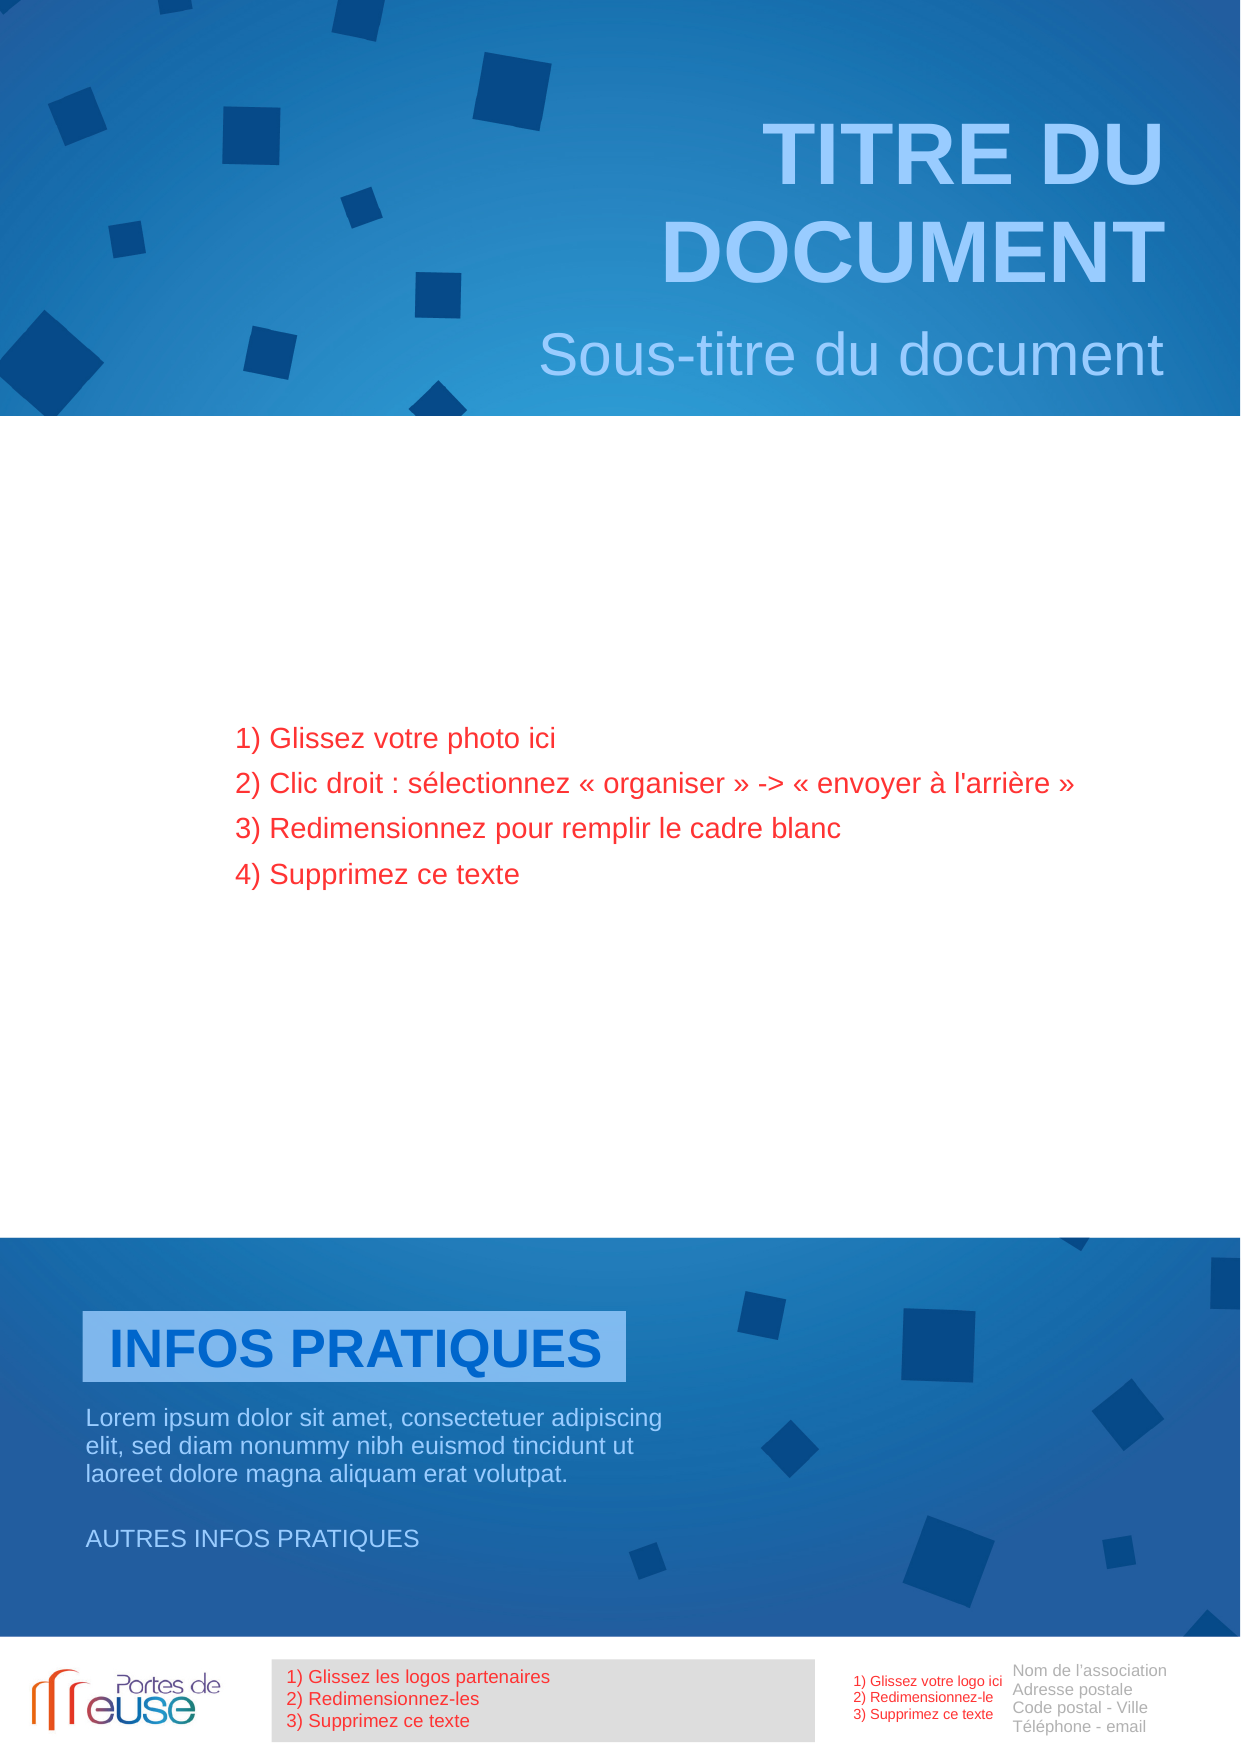

TITRE DU
DOCUMENT
Sous-titre du document
1) Glissez votre photo ici
2) Clic droit : sélectionnez « organiser » -> « envoyer à l'arrière »
3) Redimensionnez pour remplir le cadre blanc
4) Supprimez ce texte
INFOS PRATIQUES
Lorem ipsum dolor sit amet, consectetuer adipiscing elit, sed diam nonummy nibh euismod tincidunt ut laoreet dolore magna aliquam erat volutpat.
AUTRES INFOS PRATIQUES
Nom de l’association
Adresse postale
Code postal - Ville
Téléphone - email
1) Glissez les logos partenaires
2) Redimensionnez-les
3) Supprimez ce texte
1) Glissez votre logo ici
2) Redimensionnez-le
3) Supprimez ce texte